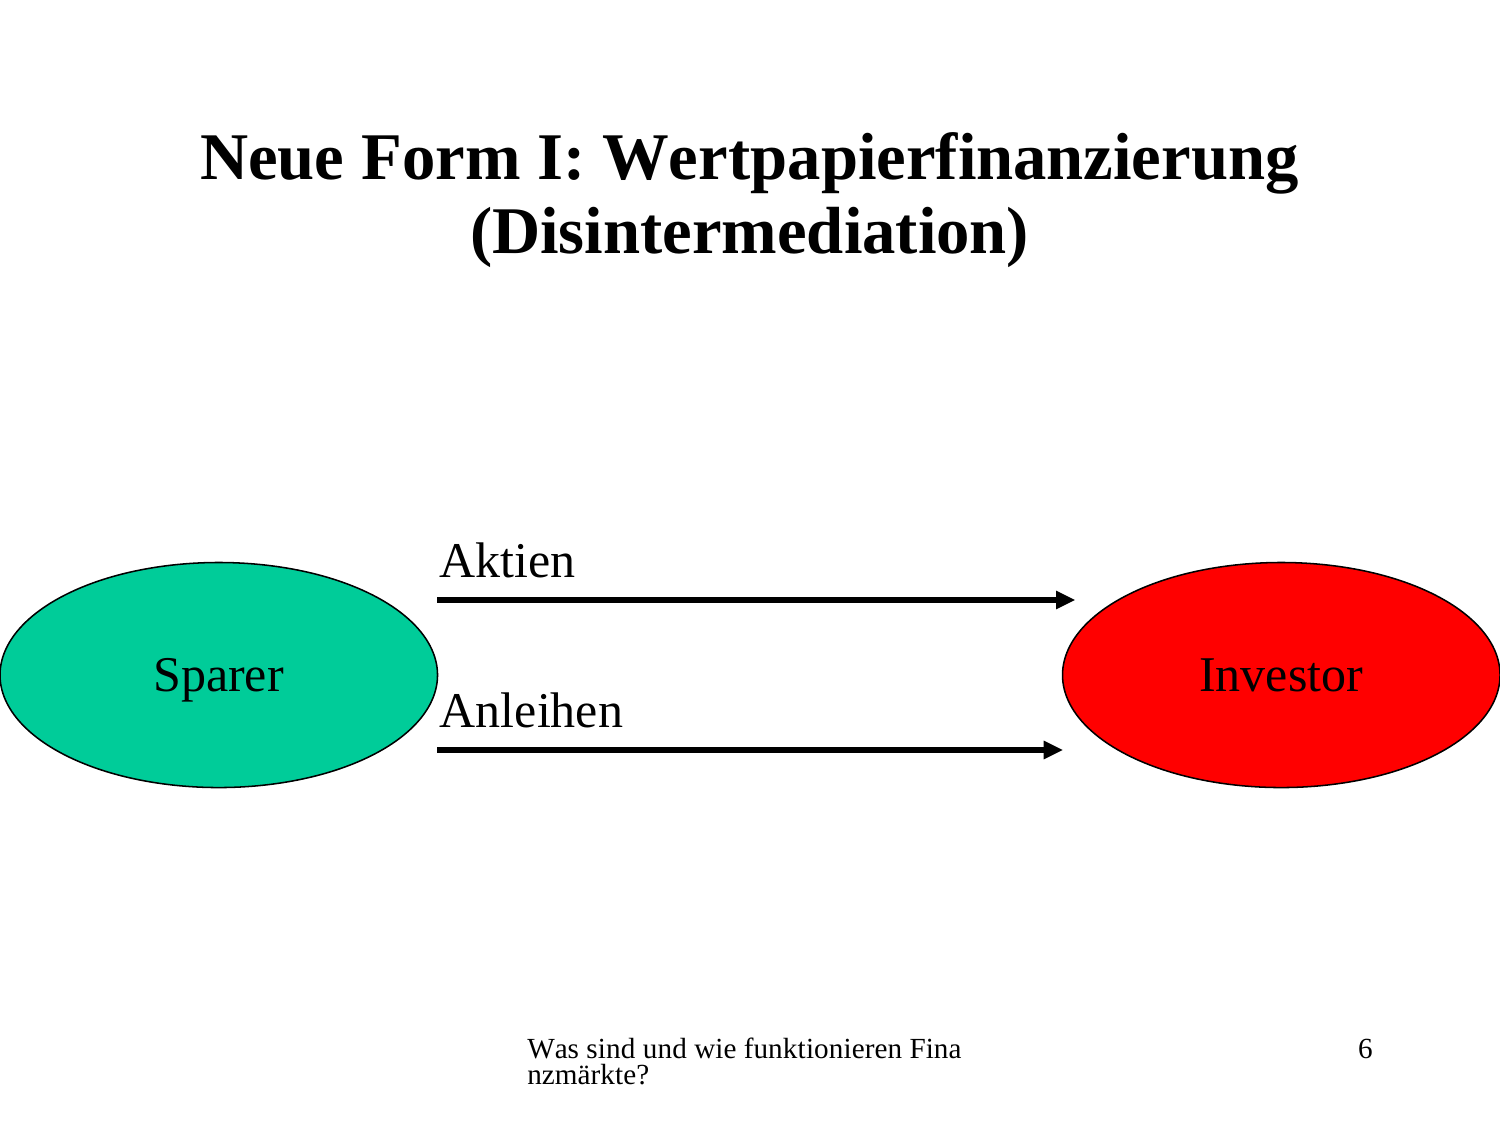

Neue Form I: Wertpapierfinanzierung
(Disintermediation)
Aktien
Sparer
Investor
Anleihen
Was sind und wie funktionieren Finanzmärkte?
6